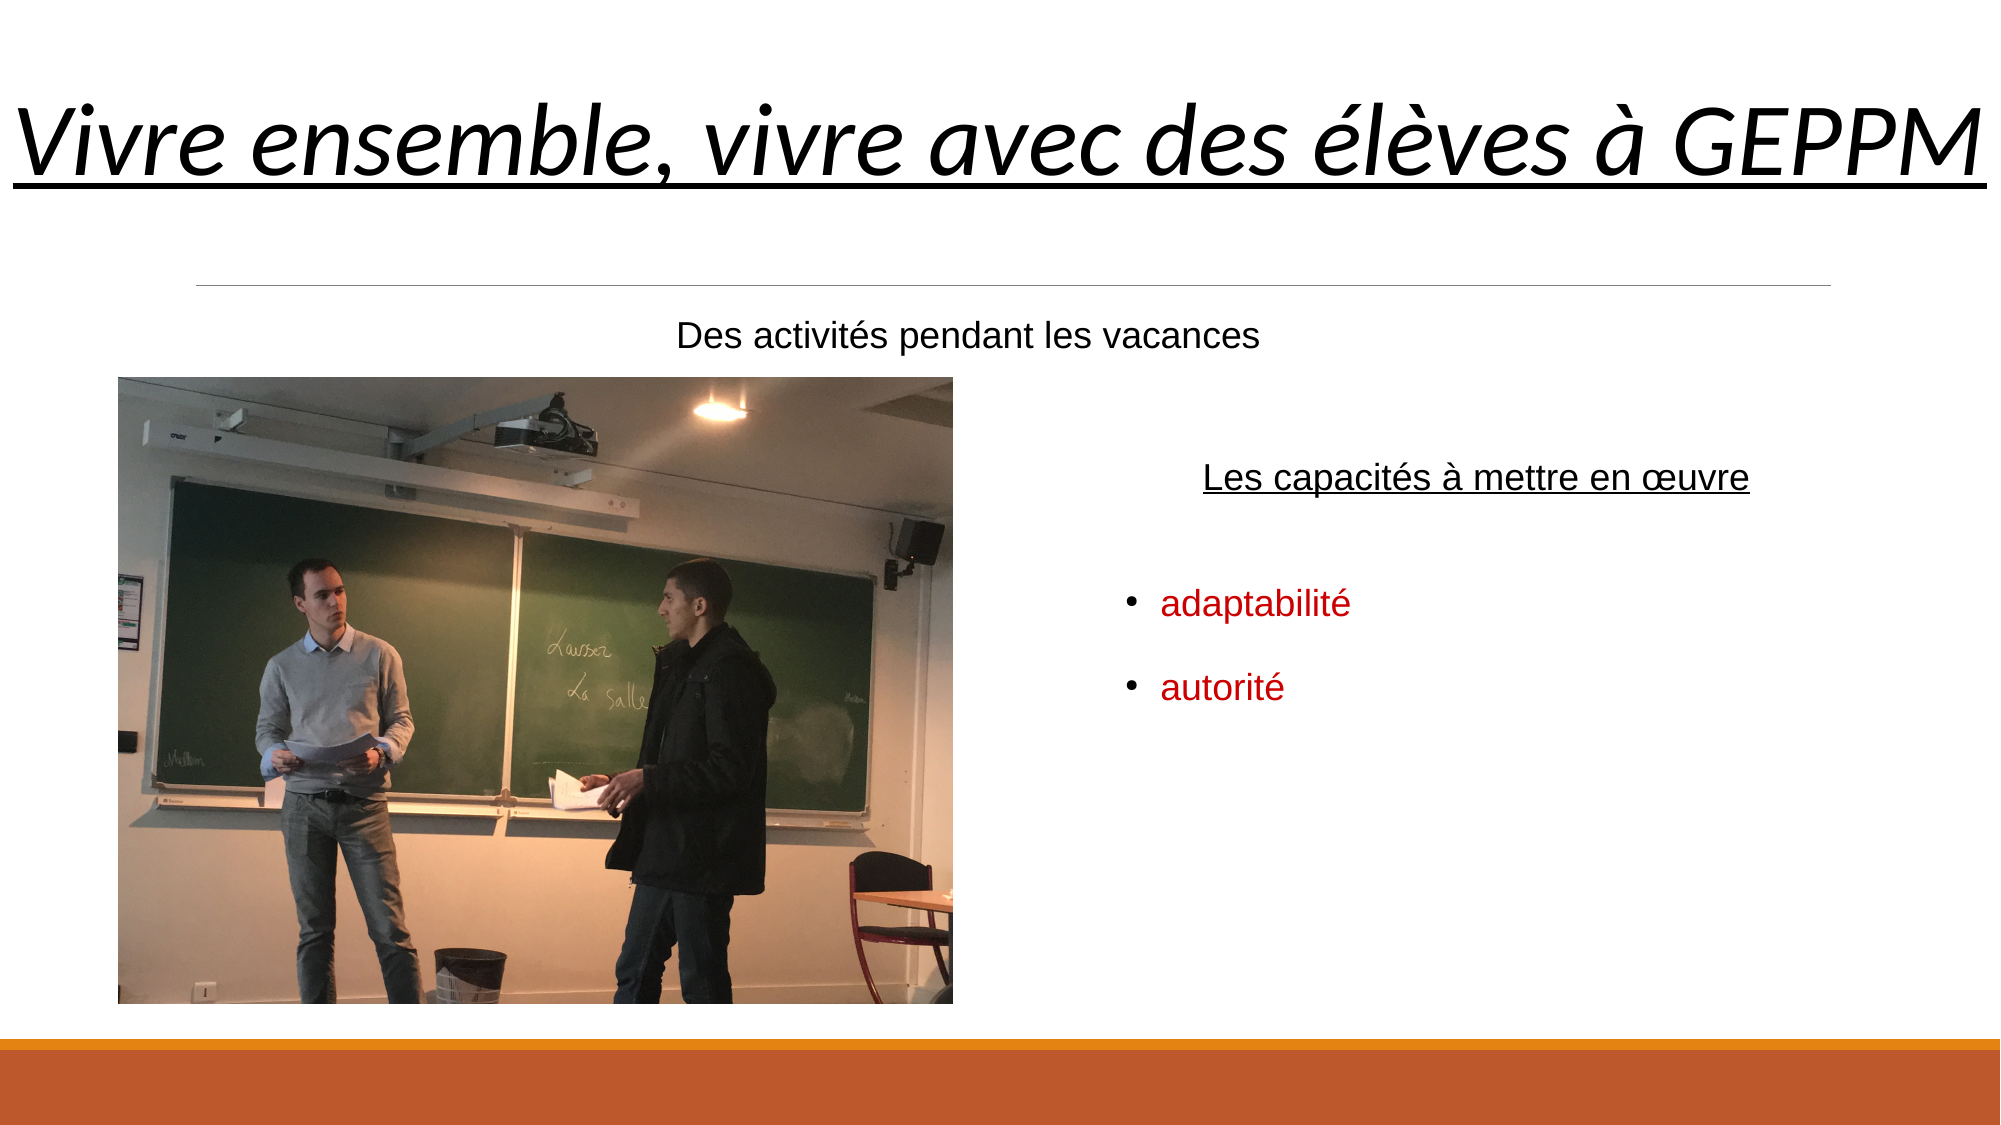

Vivre ensemble, vivre avec des élèves à GEPPM
Des activités pendant les vacances
Les capacités à mettre en œuvre
adaptabilité
autorité